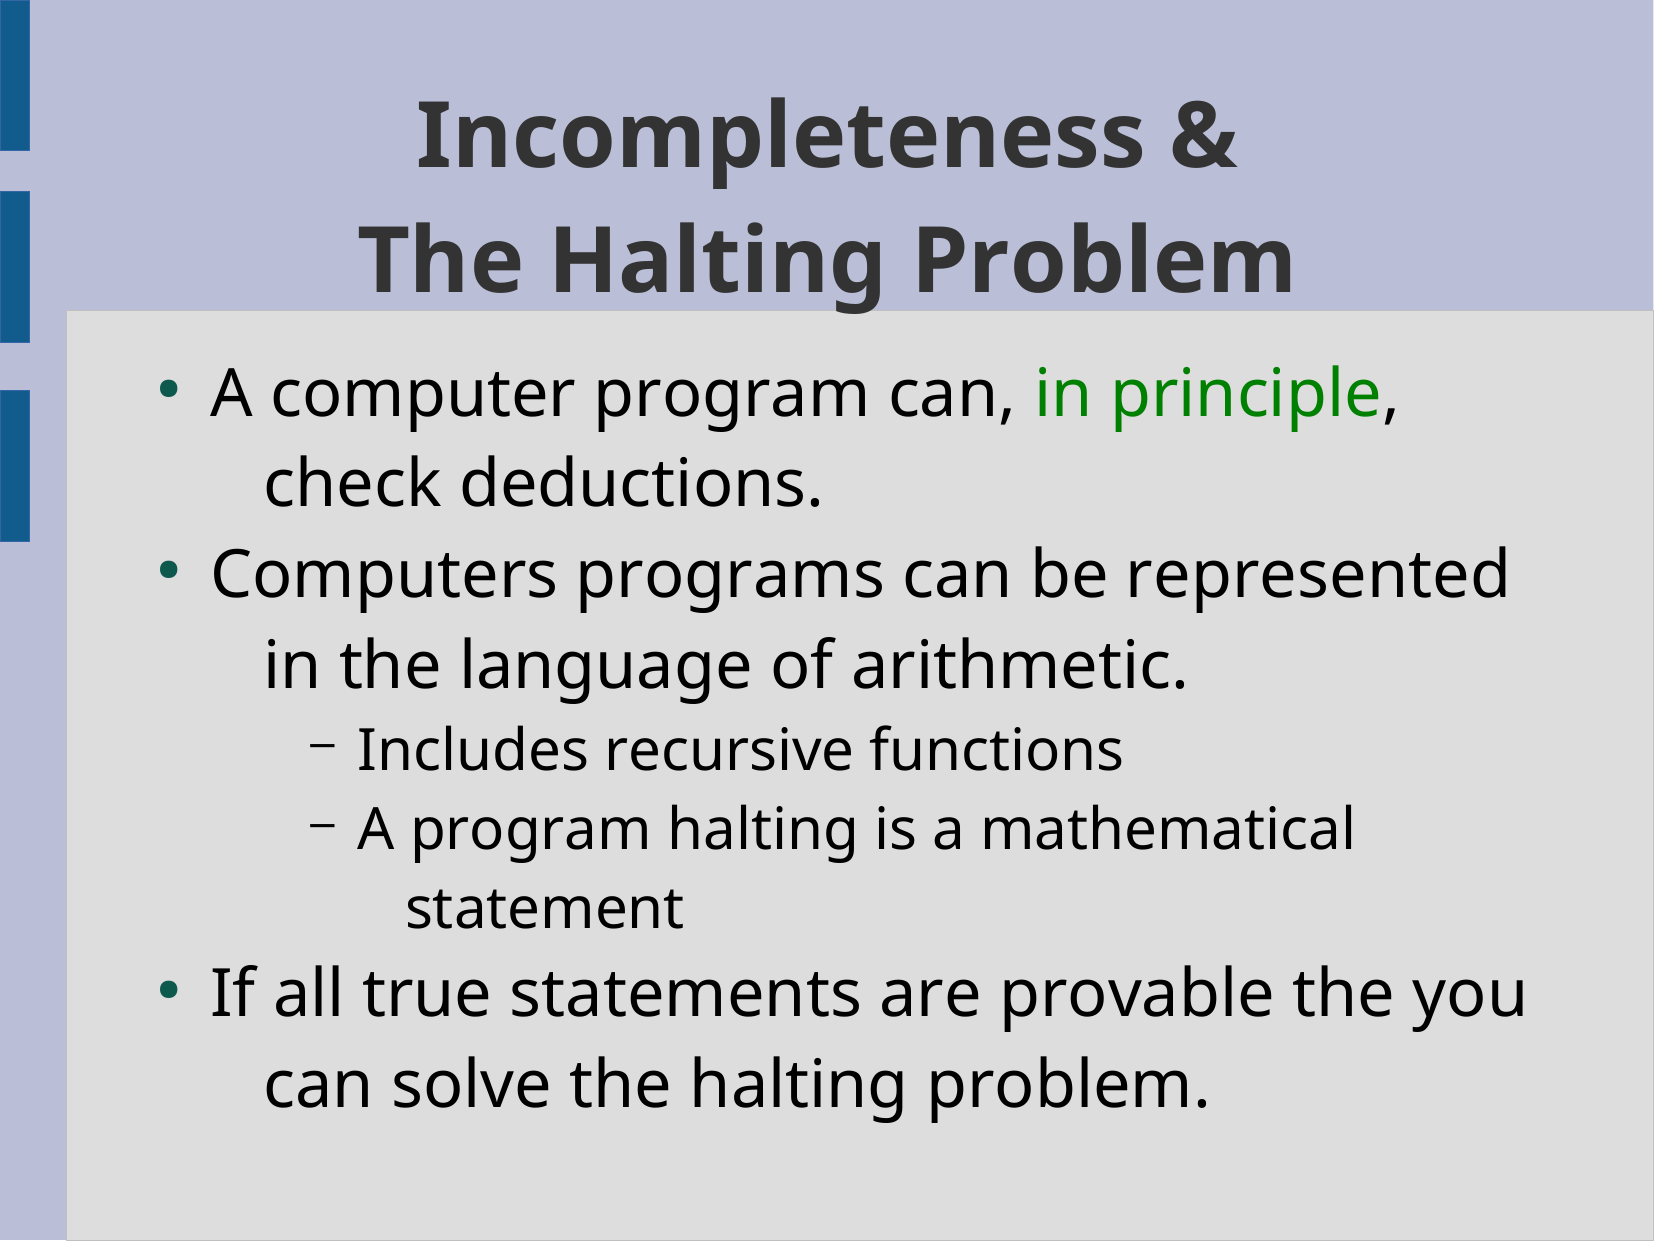

# Incompleteness & The Halting Problem
A computer program can, in principle, check deductions.
Computers programs can be represented in the language of arithmetic.
Includes recursive functions
A program halting is a mathematical statement
If all true statements are provable the you can solve the halting problem.